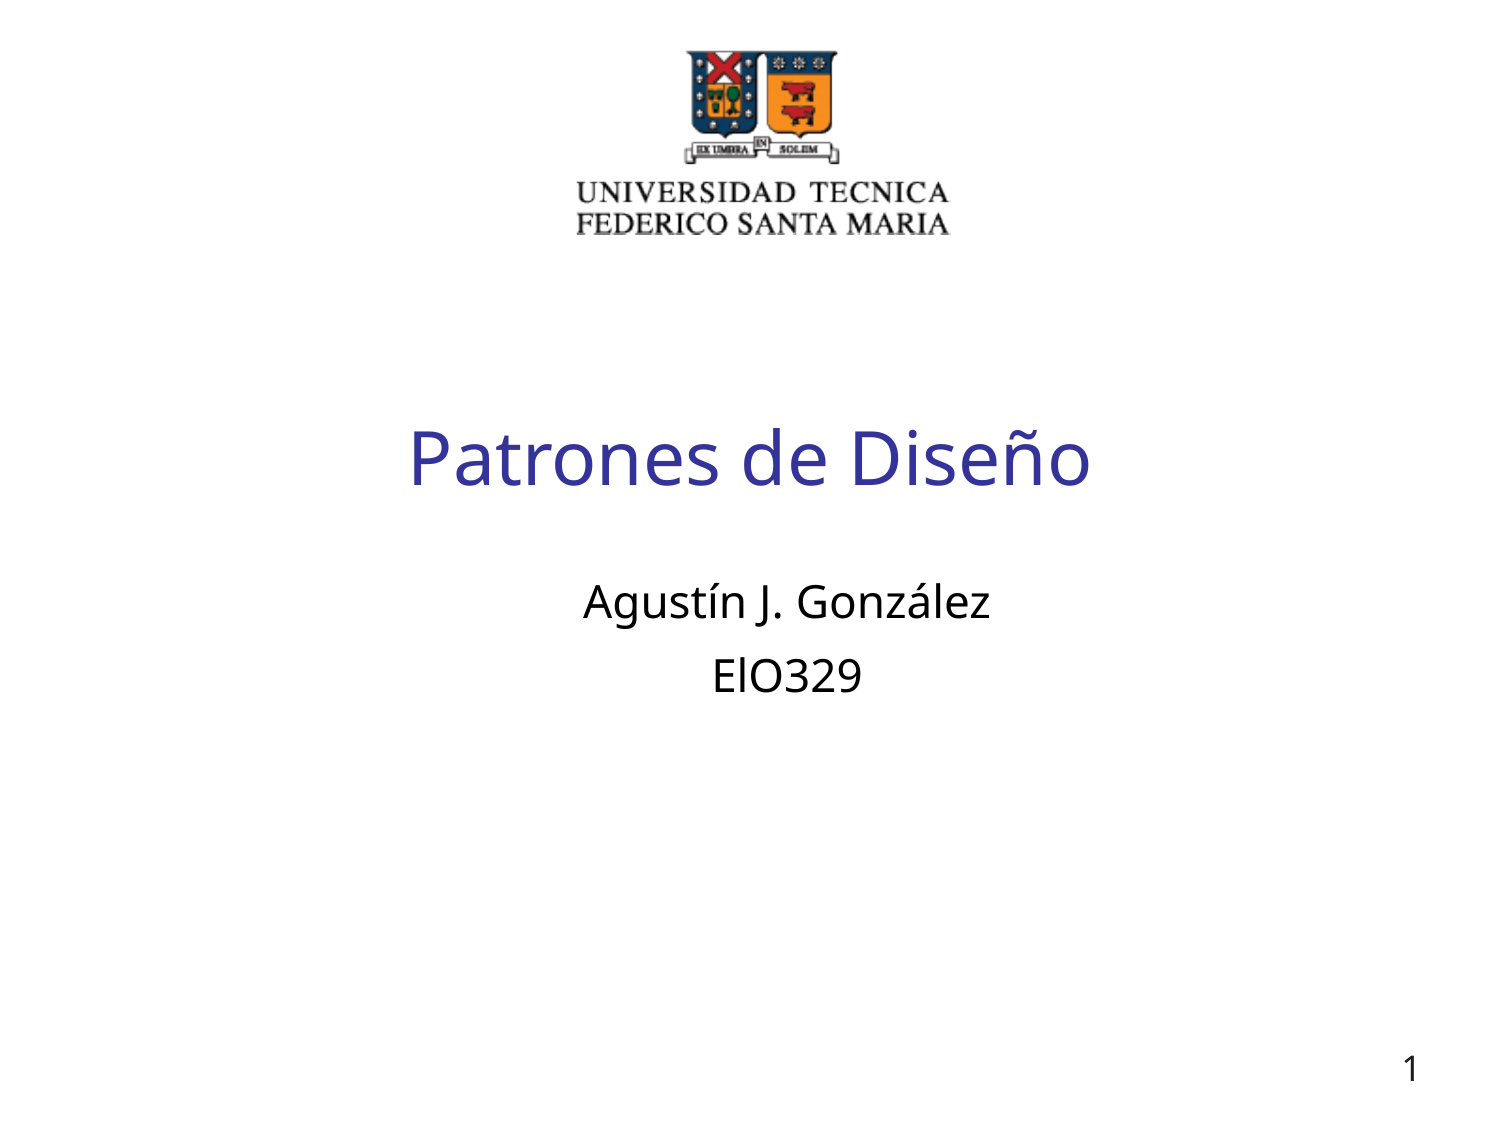

# Patrones de Diseño
Agustín J. González
ElO329
1